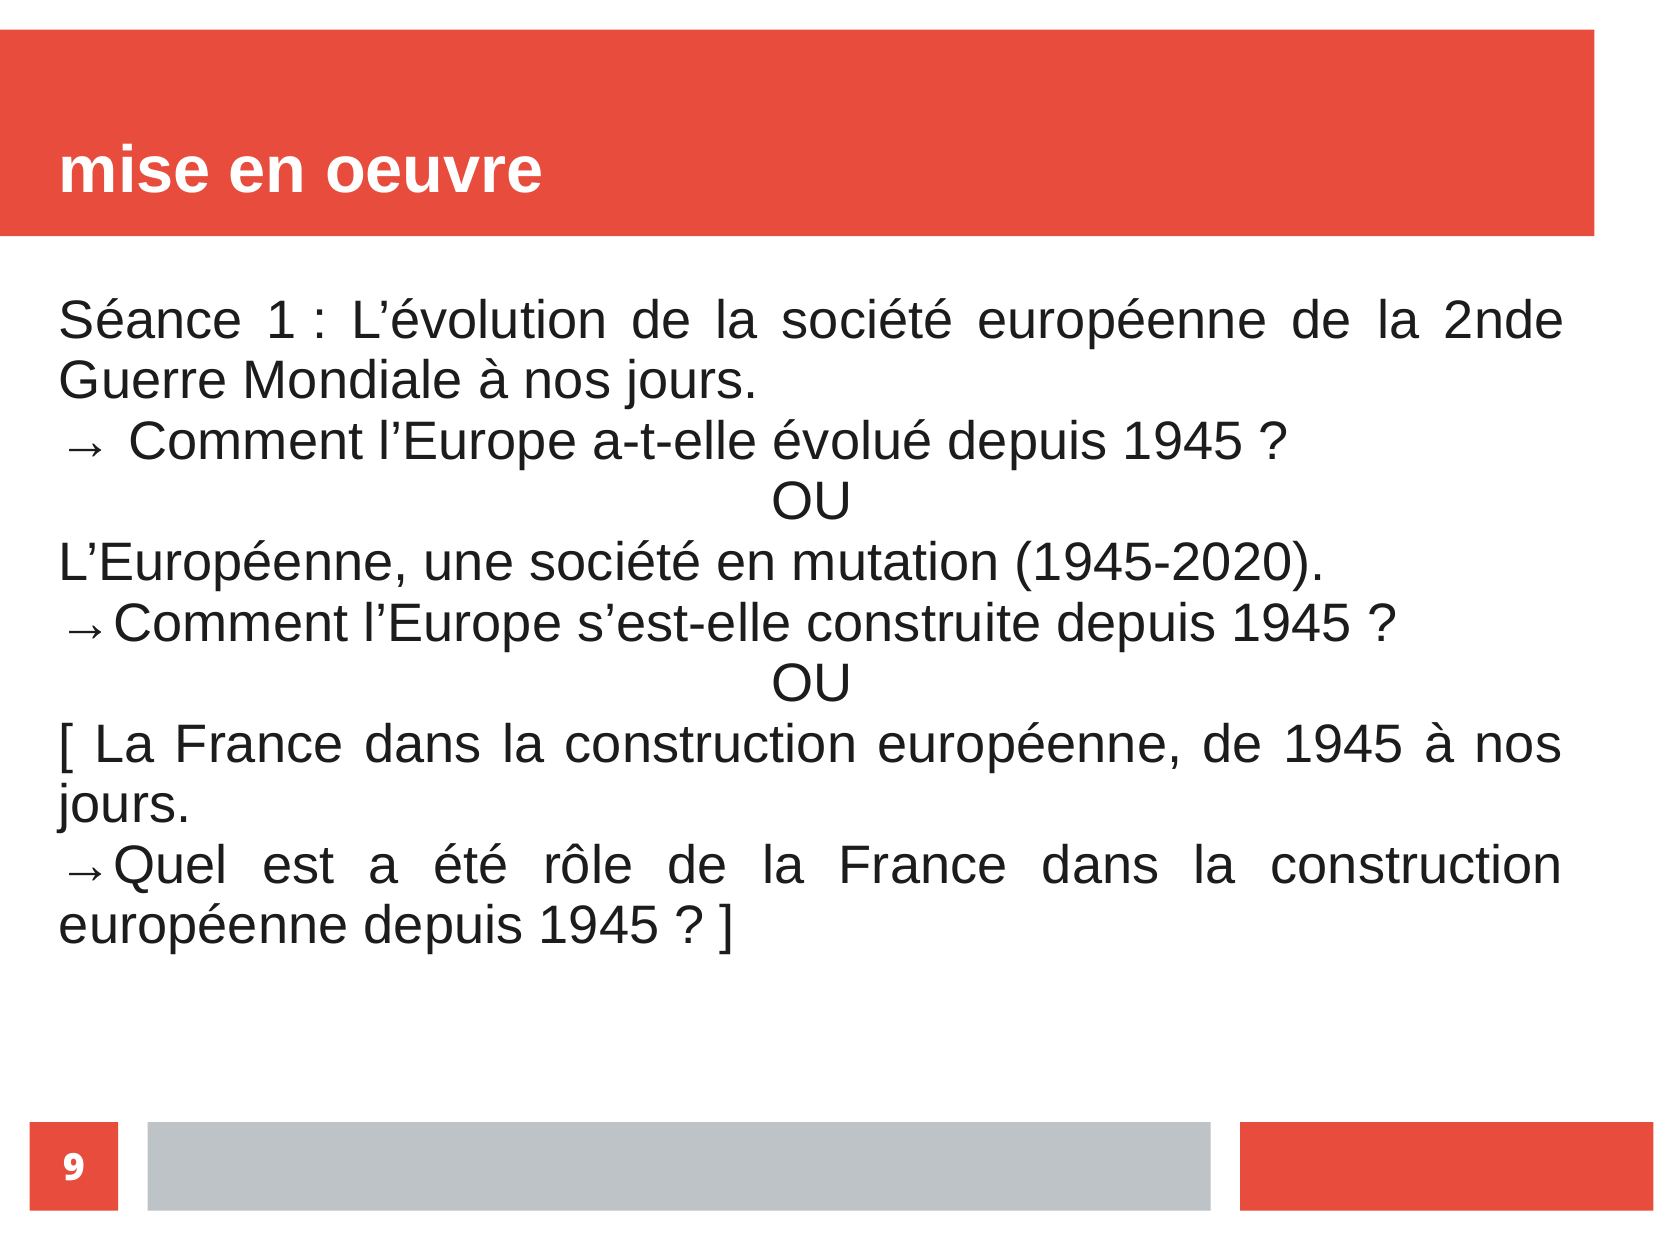

# mise en oeuvre
Séance 1 : L’évolution de la société européenne de la 2nde Guerre Mondiale à nos jours.
→ Comment l’Europe a-t-elle évolué depuis 1945 ?
OU
L’Européenne, une société en mutation (1945-2020).
→Comment l’Europe s’est-elle construite depuis 1945 ?
OU
[ La France dans la construction européenne, de 1945 à nos jours.
→Quel est a été rôle de la France dans la construction européenne depuis 1945 ? ]
9